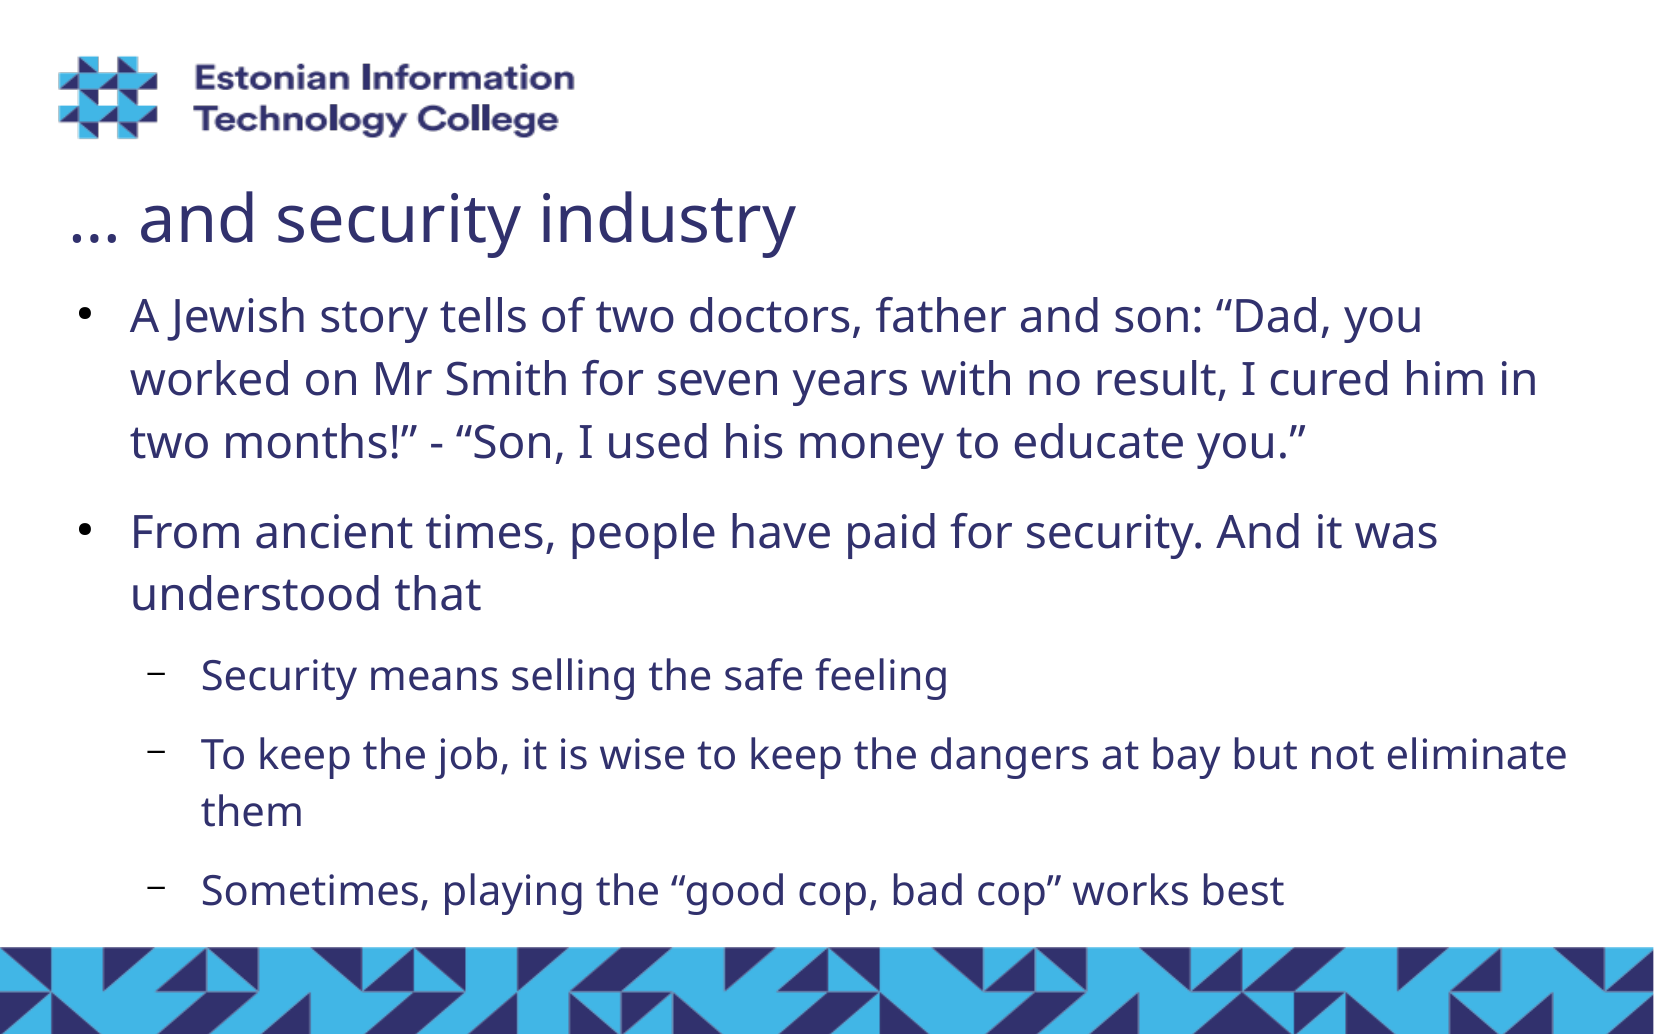

# … and security industry
A Jewish story tells of two doctors, father and son: “Dad, you worked on Mr Smith for seven years with no result, I cured him in two months!” - “Son, I used his money to educate you.”
From ancient times, people have paid for security. And it was understood that
Security means selling the safe feeling
To keep the job, it is wise to keep the dangers at bay but not eliminate them
Sometimes, playing the “good cop, bad cop” works best